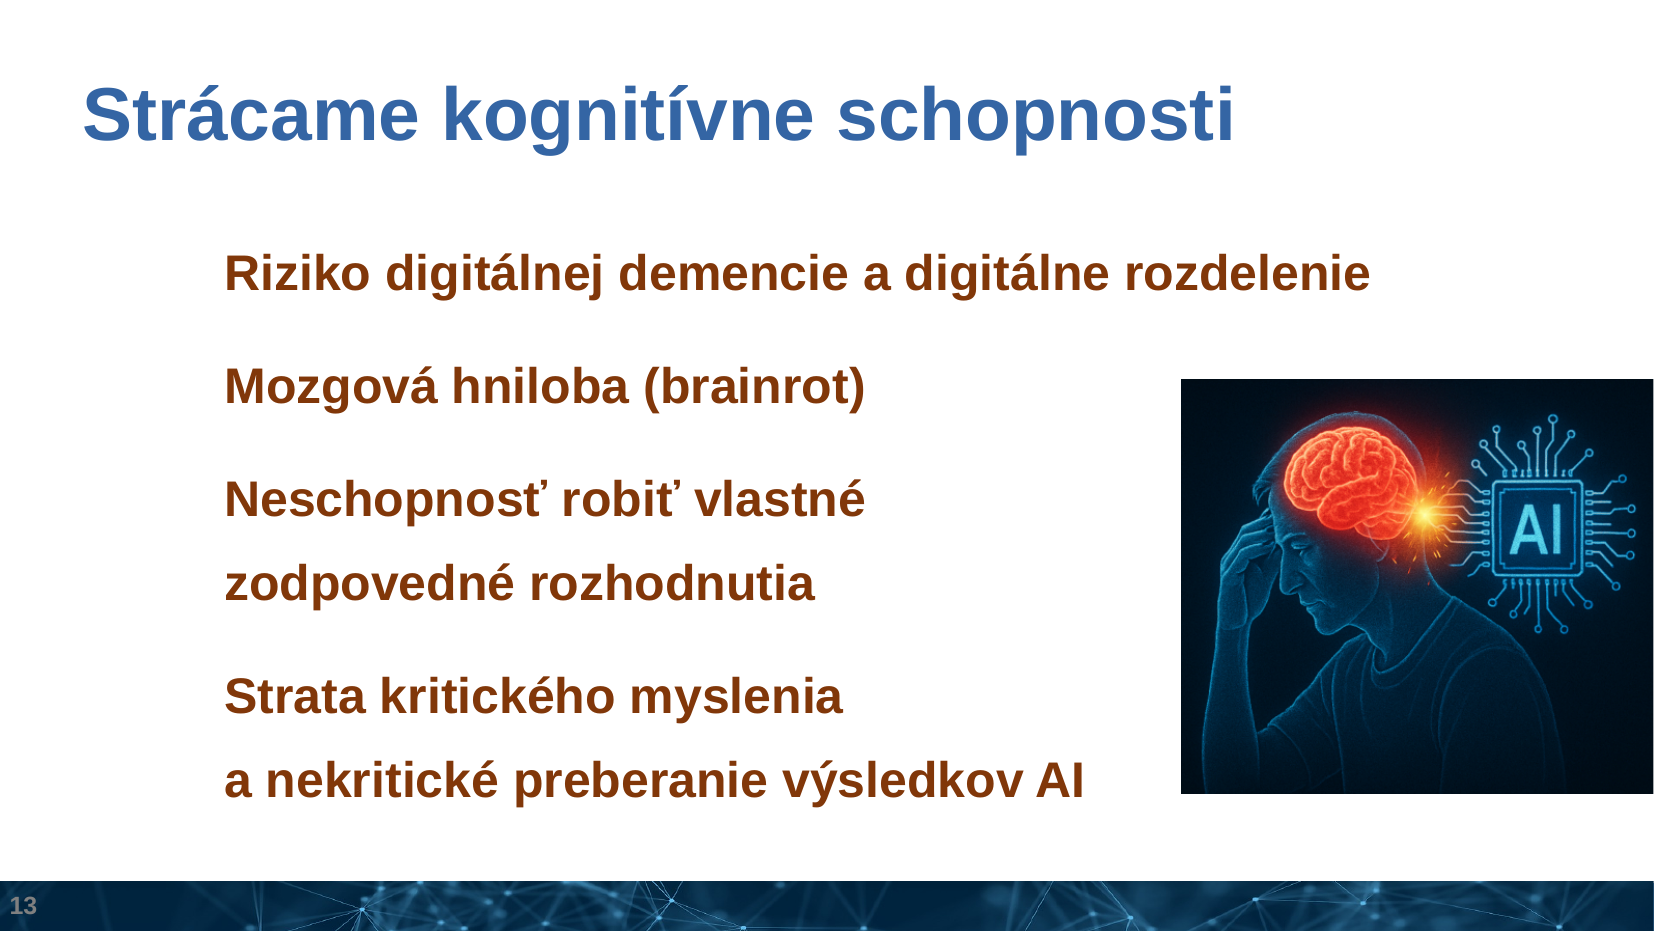

# Strácame kognitívne schopnosti
Riziko digitálnej demencie a digitálne rozdelenie
Mozgová hniloba (brainrot)
Neschopnosť robiť vlastné
zodpovedné rozhodnutia
Strata kritického myslenia
a nekritické preberanie výsledkov AI